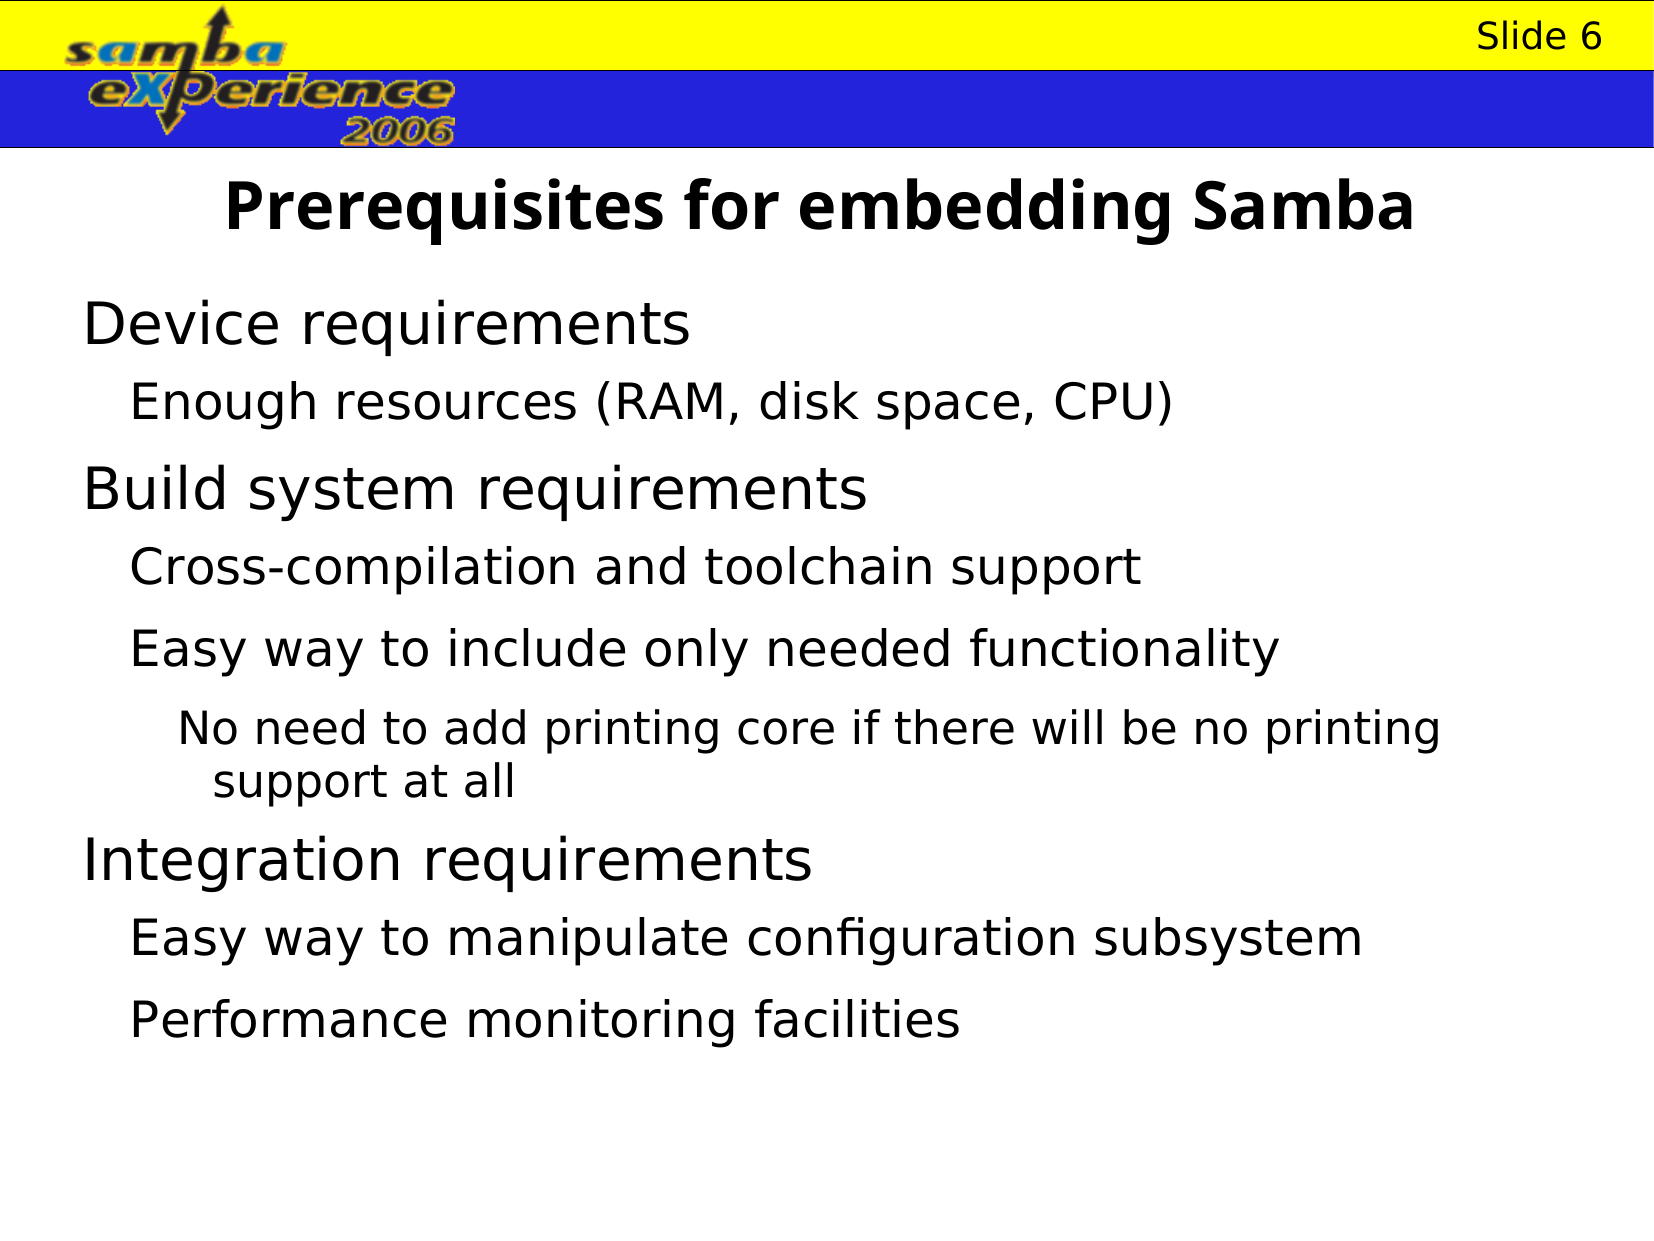

# Prerequisites for embedding Samba
Device requirements
Enough resources (RAM, disk space, CPU)
Build system requirements
Cross-compilation and toolchain support
Easy way to include only needed functionality
No need to add printing core if there will be no printing support at all
Integration requirements
Easy way to manipulate configuration subsystem
Performance monitoring facilities